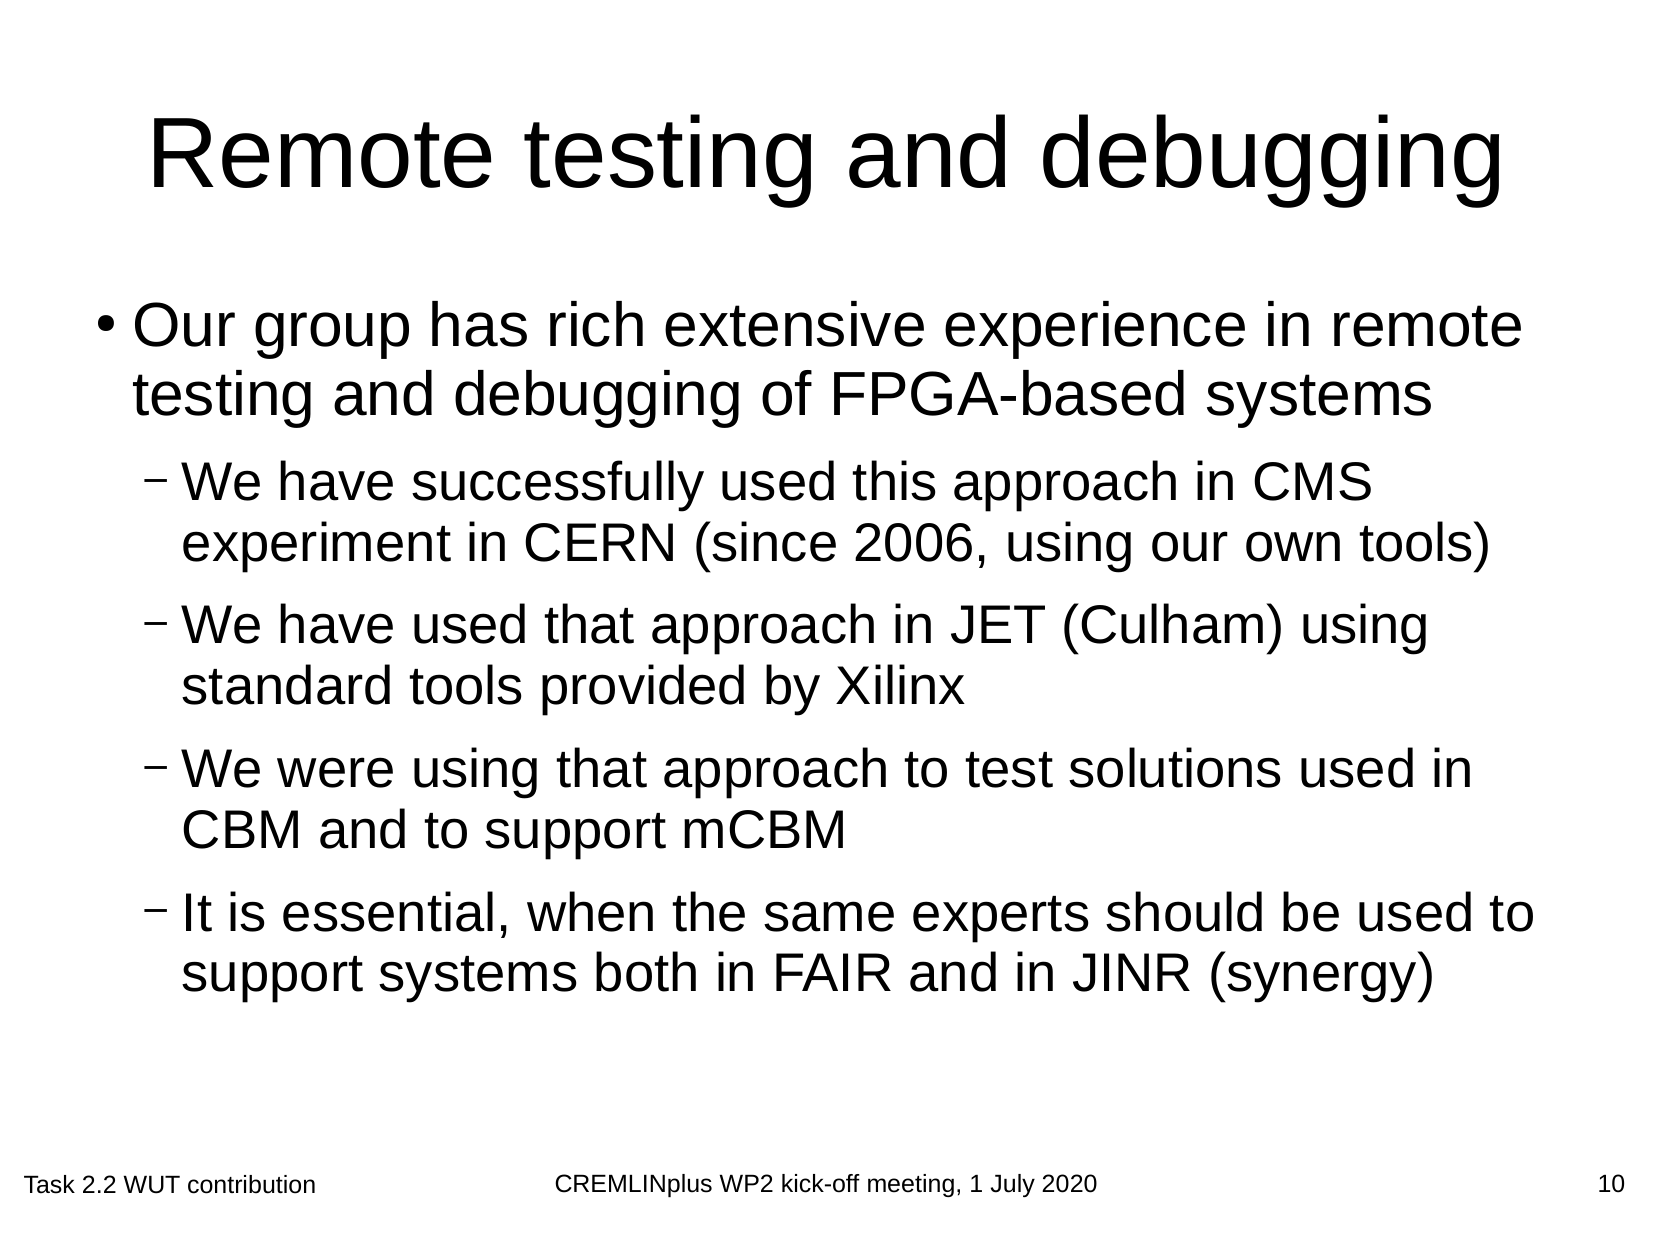

# Remote testing and debugging
Our group has rich extensive experience in remote testing and debugging of FPGA-based systems
We have successfully used this approach in CMS experiment in CERN (since 2006, using our own tools)
We have used that approach in JET (Culham) using standard tools provided by Xilinx
We were using that approach to test solutions used in CBM and to support mCBM
It is essential, when the same experts should be used to support systems both in FAIR and in JINR (synergy)
CREMLINplus WP2 kick-off meeting, 1 July 2020
10
Task 2.2 WUT contribution